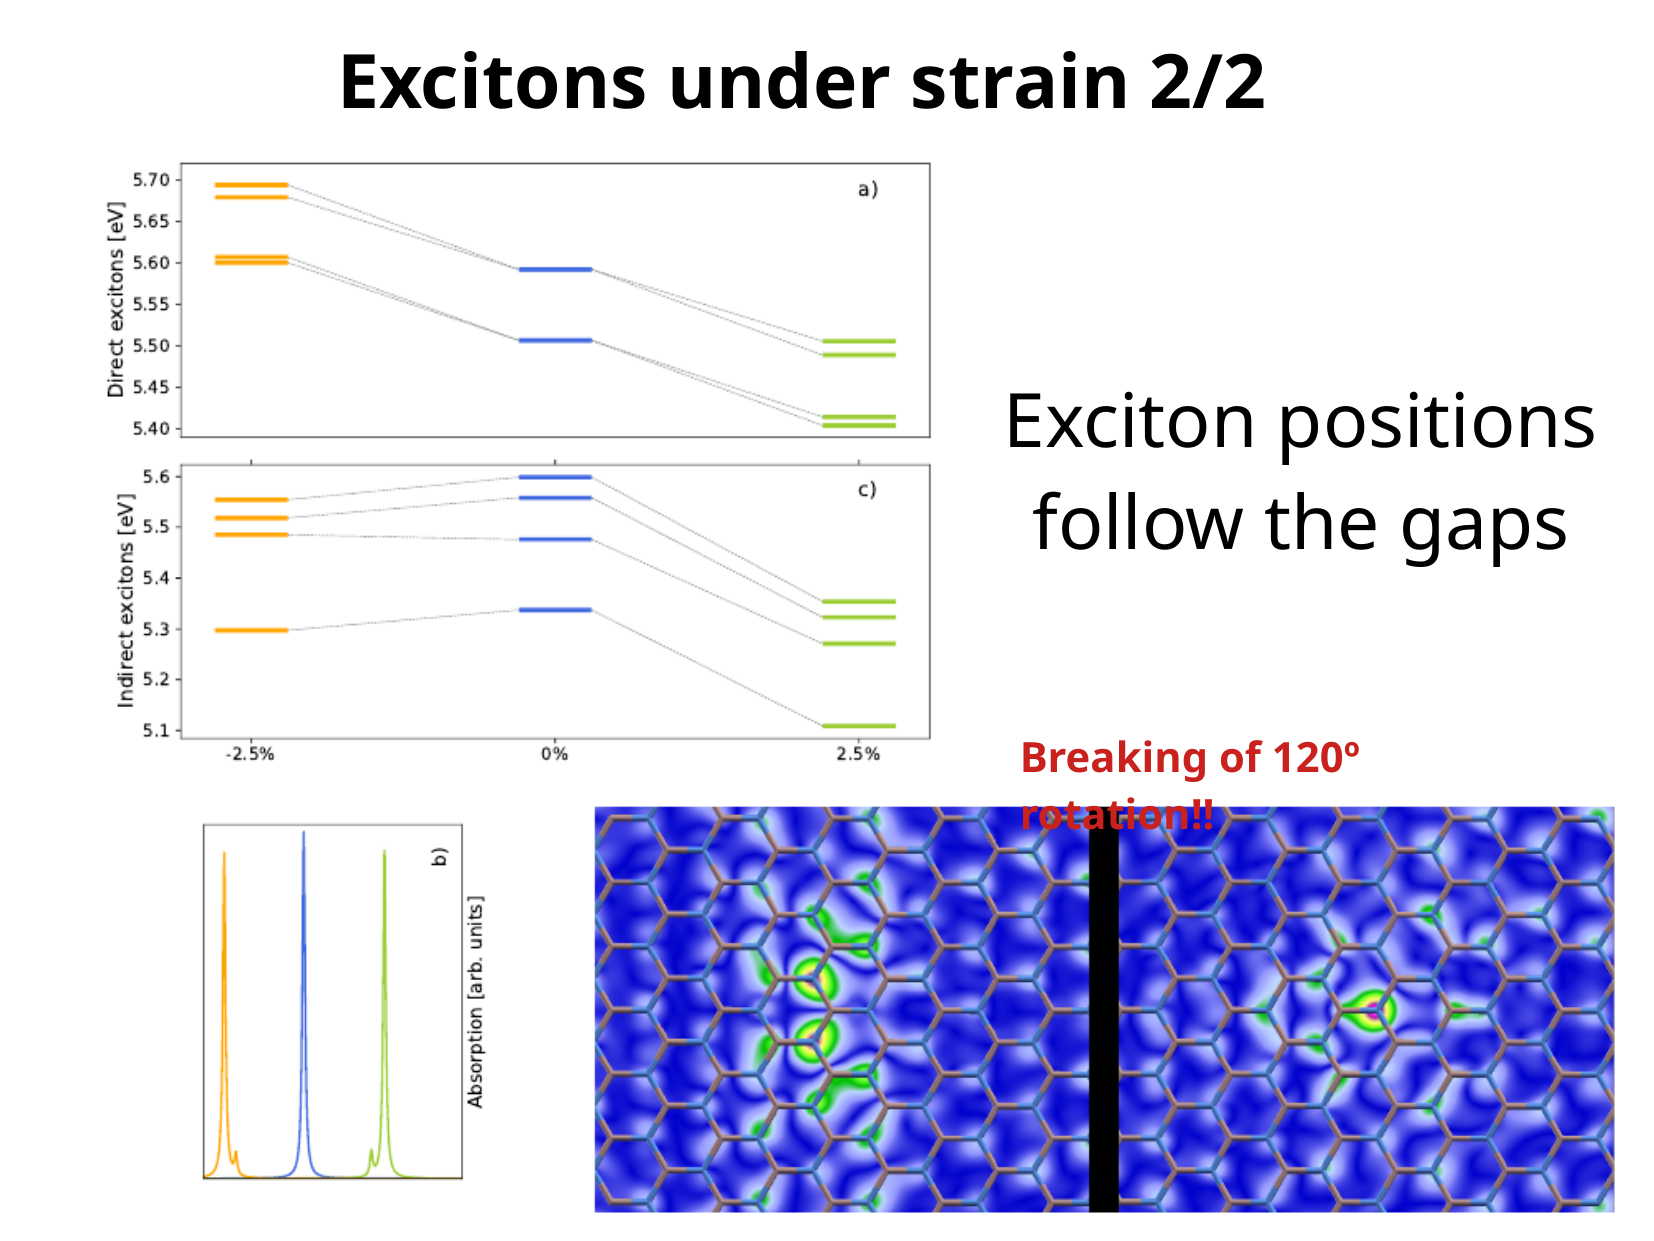

# Excitons under strain 2/2
Exciton positions follow the gaps
Breaking of 120º rotation!!